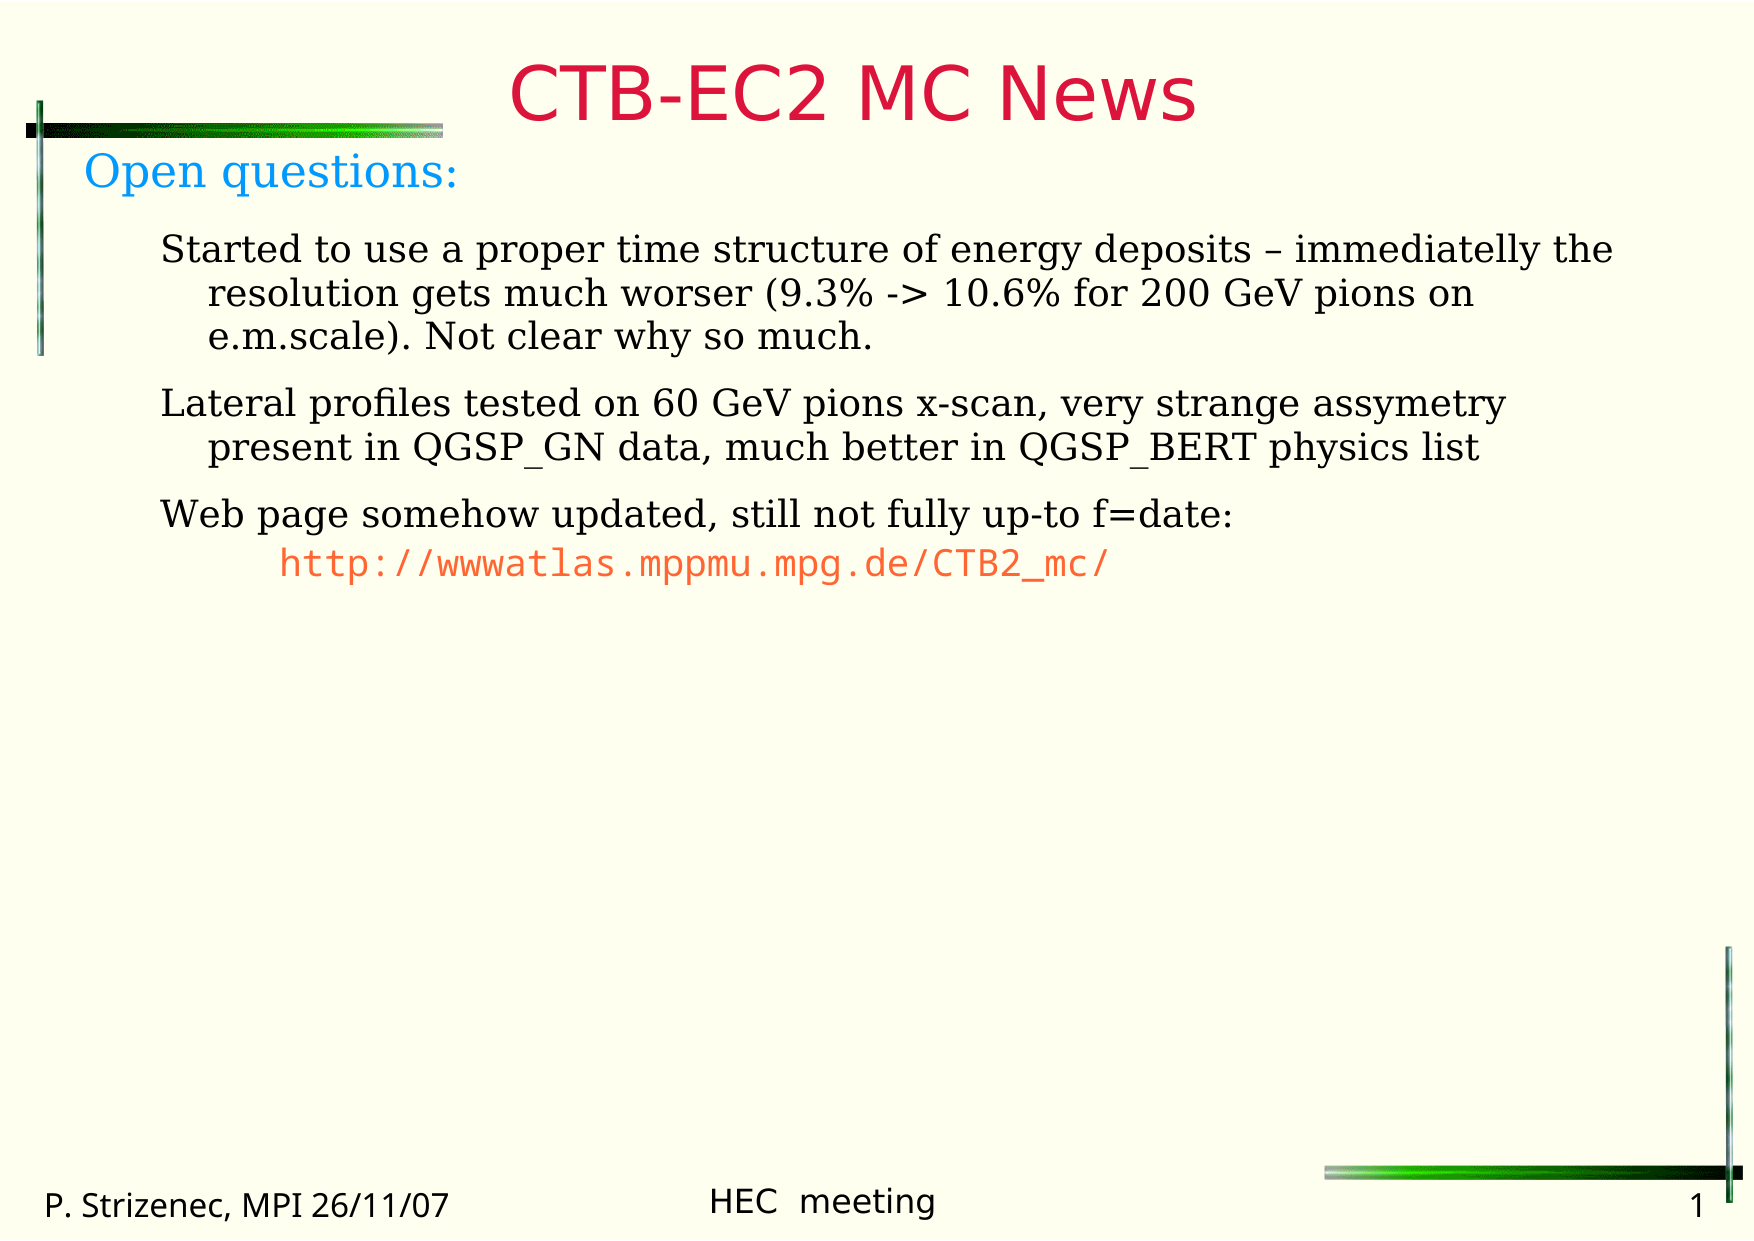

CTB-EC2 MC News
# Open questions:
Started to use a proper time structure of energy deposits – immediatelly the resolution gets much worser (9.3% -> 10.6% for 200 GeV pions on e.m.scale). Not clear why so much.
Lateral profiles tested on 60 GeV pions x-scan, very strange assymetry present in QGSP_GN data, much better in QGSP_BERT physics list
Web page somehow updated, still not fully up-to f=date: http://wwwatlas.mppmu.mpg.de/CTB2_mc/
P. Strizenec, MPI 26/11/07
HEC meeting